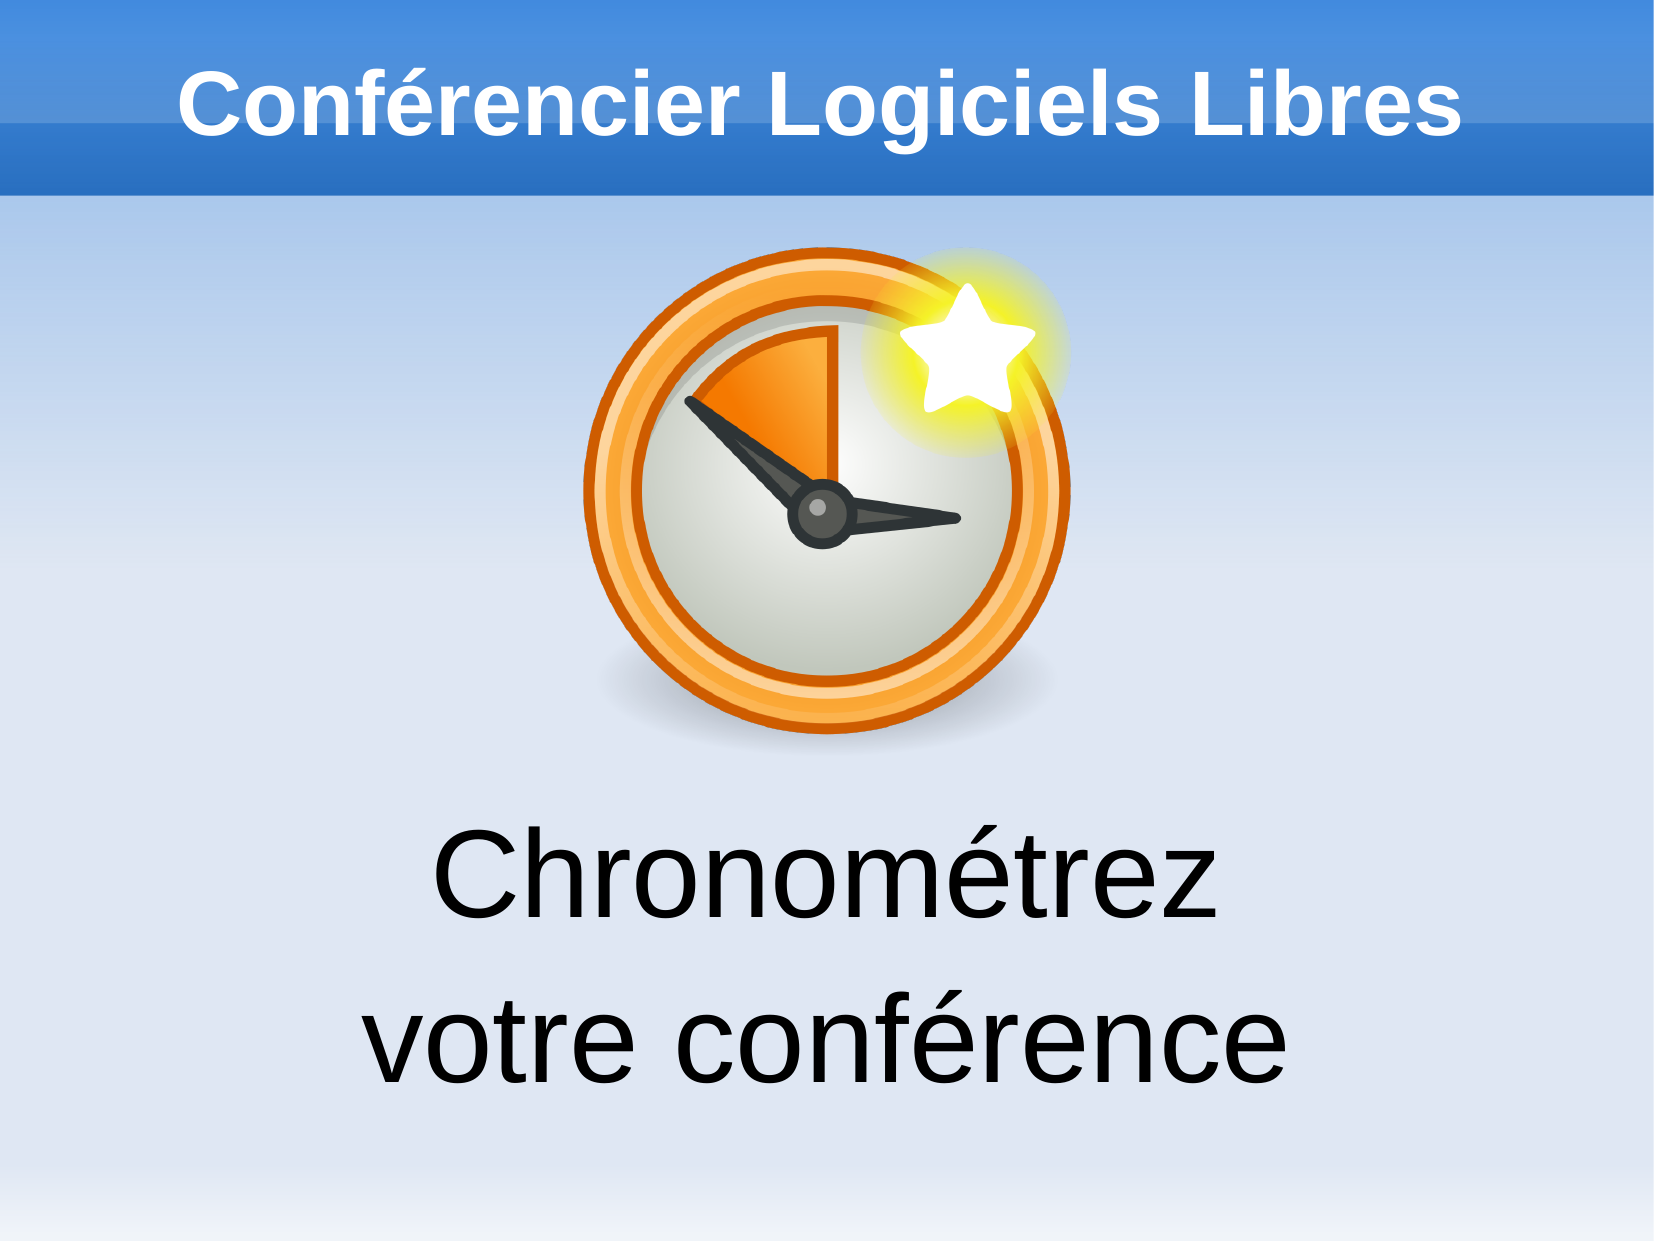

# Conférencier Logiciels Libres
Chronométrez
votre conférence